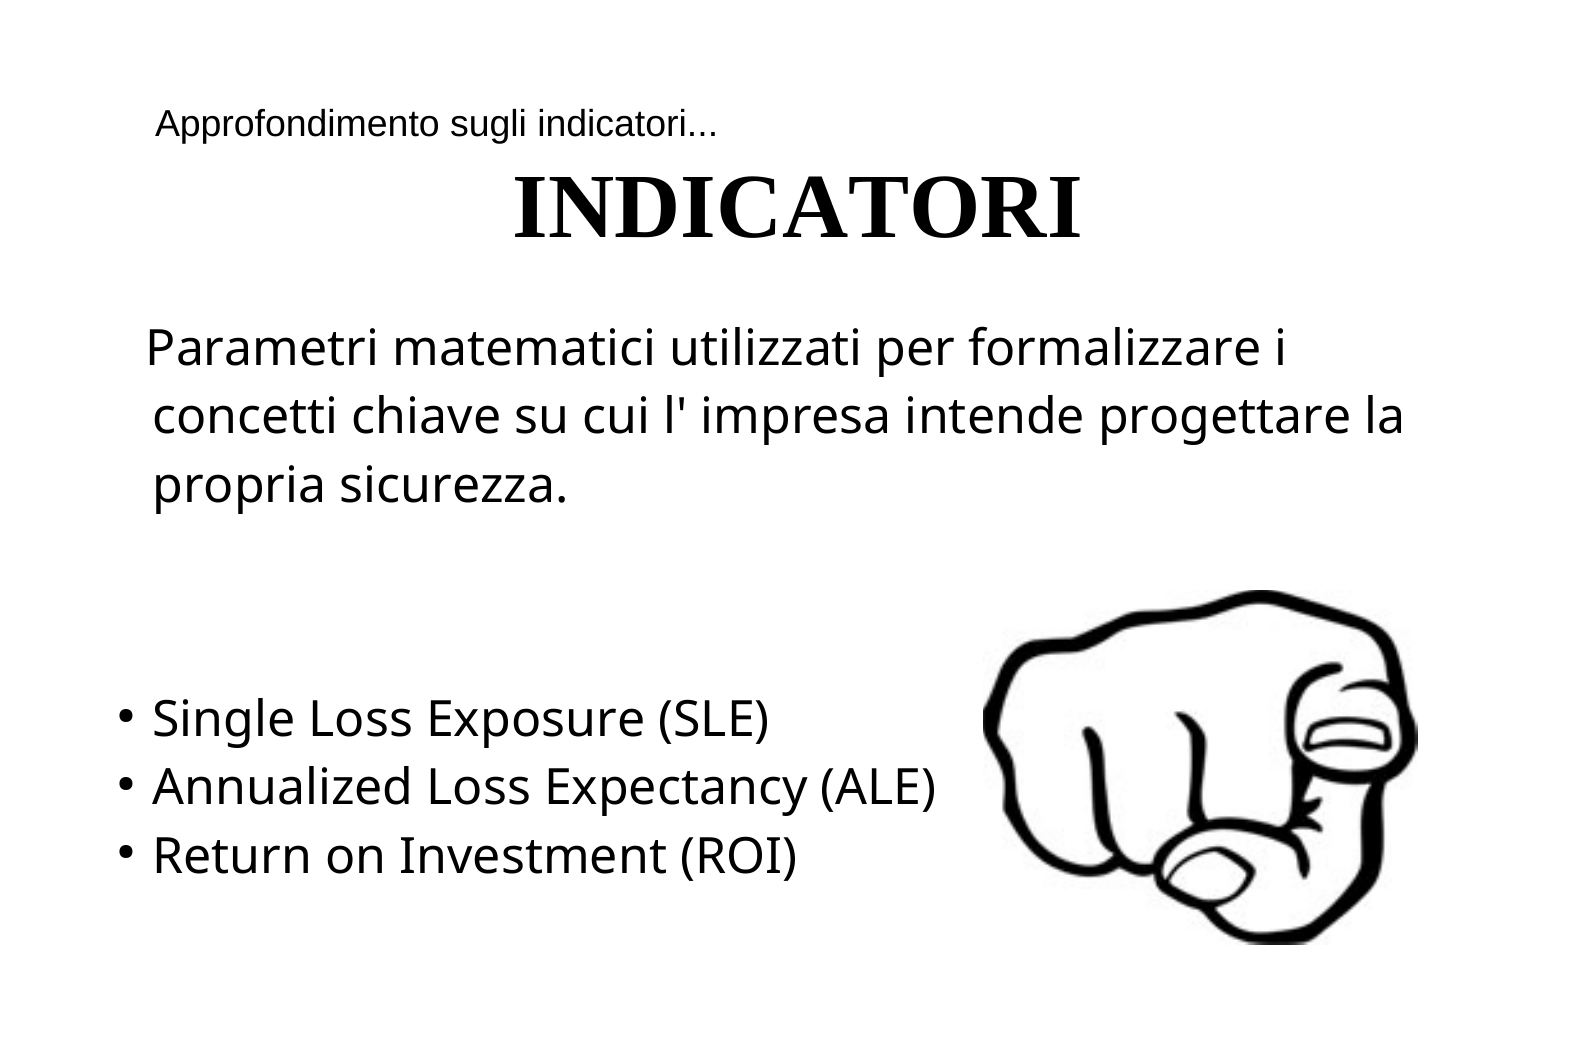

# INDICATORI
 Parametri matematici utilizzati per formalizzare i concetti chiave su cui l' impresa intende progettare la propria sicurezza.
Single Loss Exposure (SLE)
Annualized Loss Expectancy (ALE)
Return on Investment (ROI)
Approfondimento sugli indicatori...